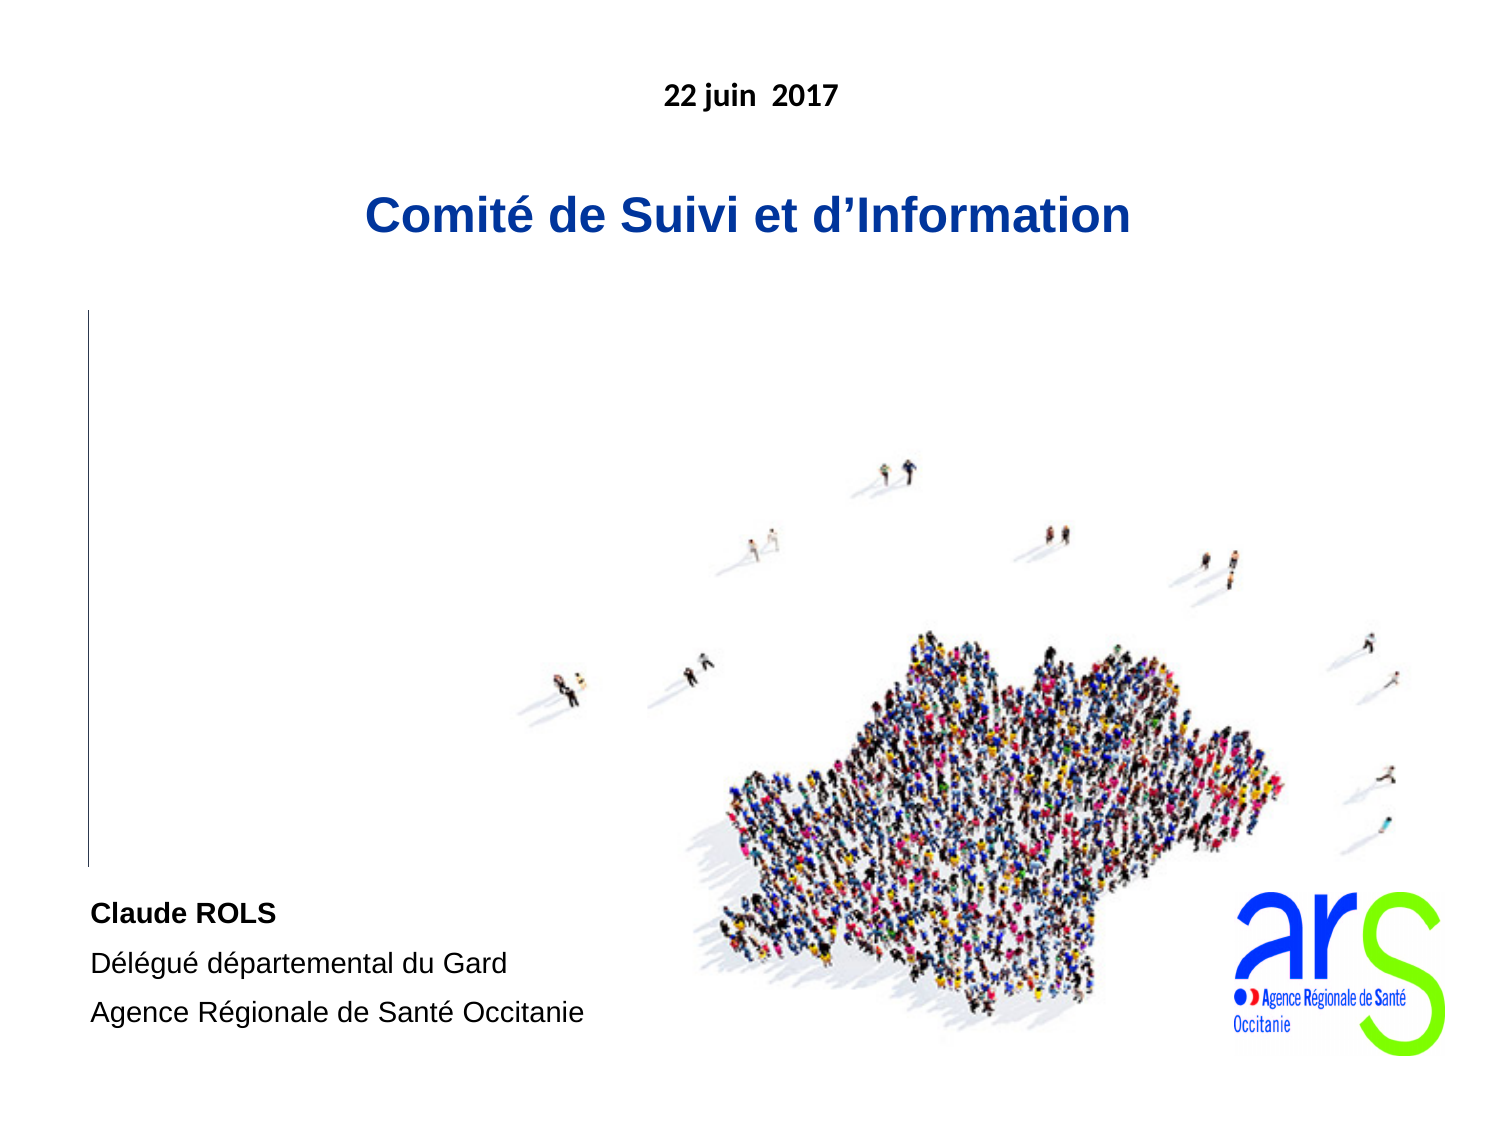

22 juin 2017
Comité de Suivi et d’Information
Claude ROLS
Délégué départemental du Gard
Agence Régionale de Santé Occitanie